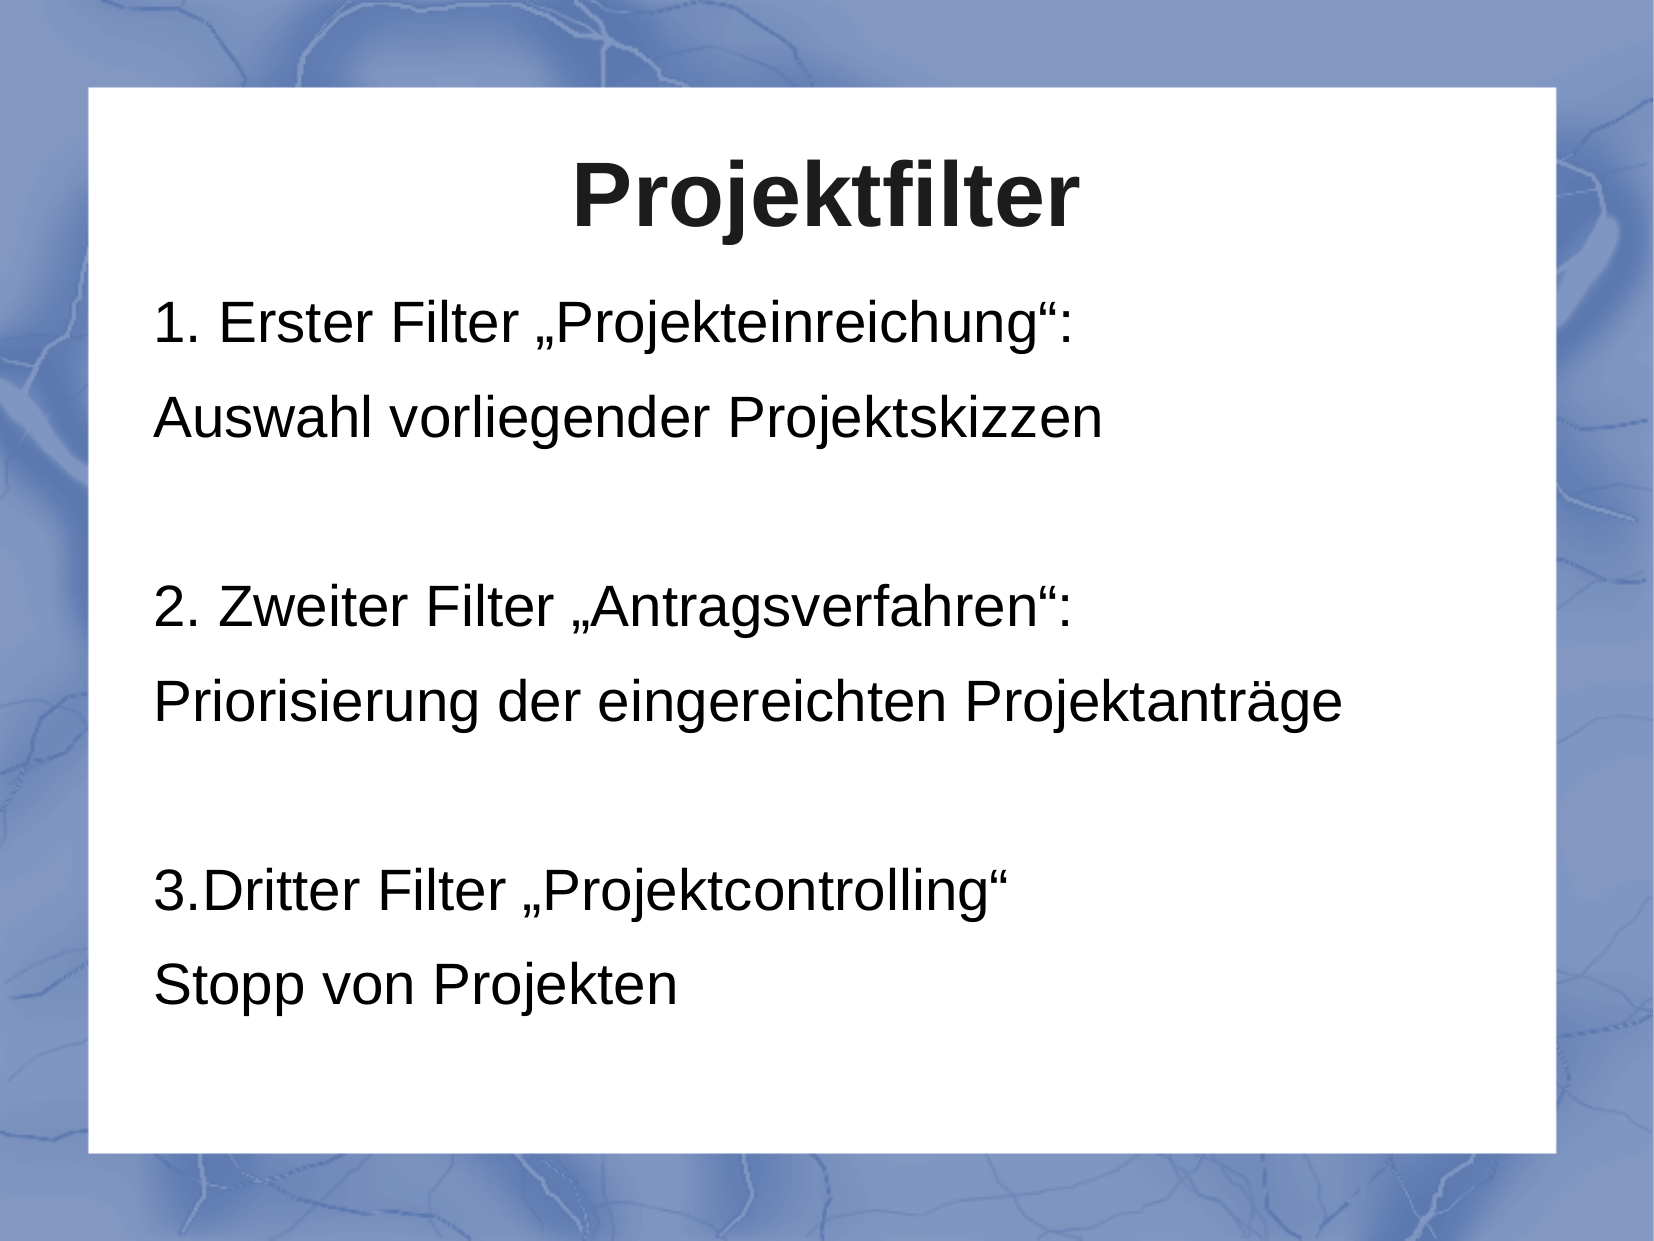

# Projektfilter
1. Erster Filter „Projekteinreichung“:
Auswahl vorliegender Projektskizzen
2. Zweiter Filter „Antragsverfahren“:
Priorisierung der eingereichten Projektanträge
3.Dritter Filter „Projektcontrolling“
Stopp von Projekten